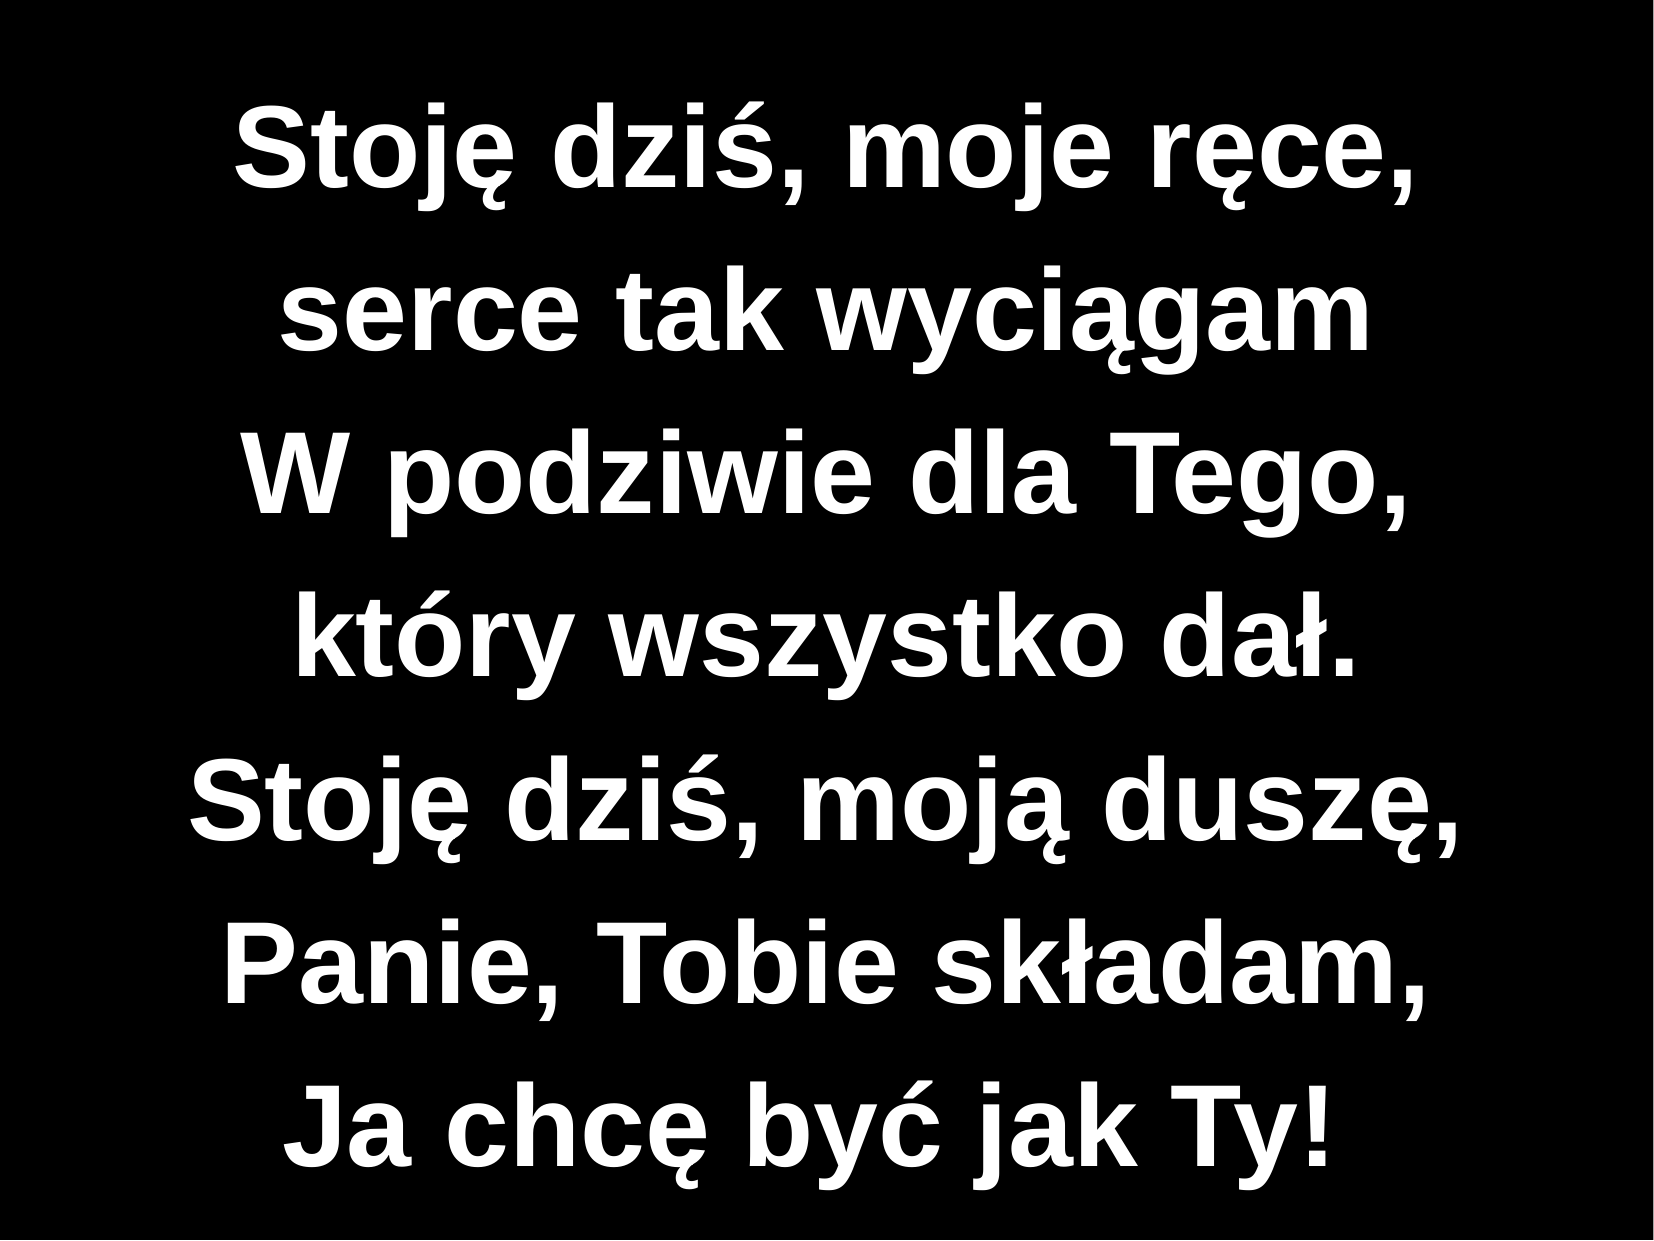

# Stoję dziś, moje ręce,
serce tak wyciągam
W podziwie dla Tego,
który wszystko dał.
Stoję dziś, moją duszę, Panie, Tobie składam,
Ja chcę być jak Ty!